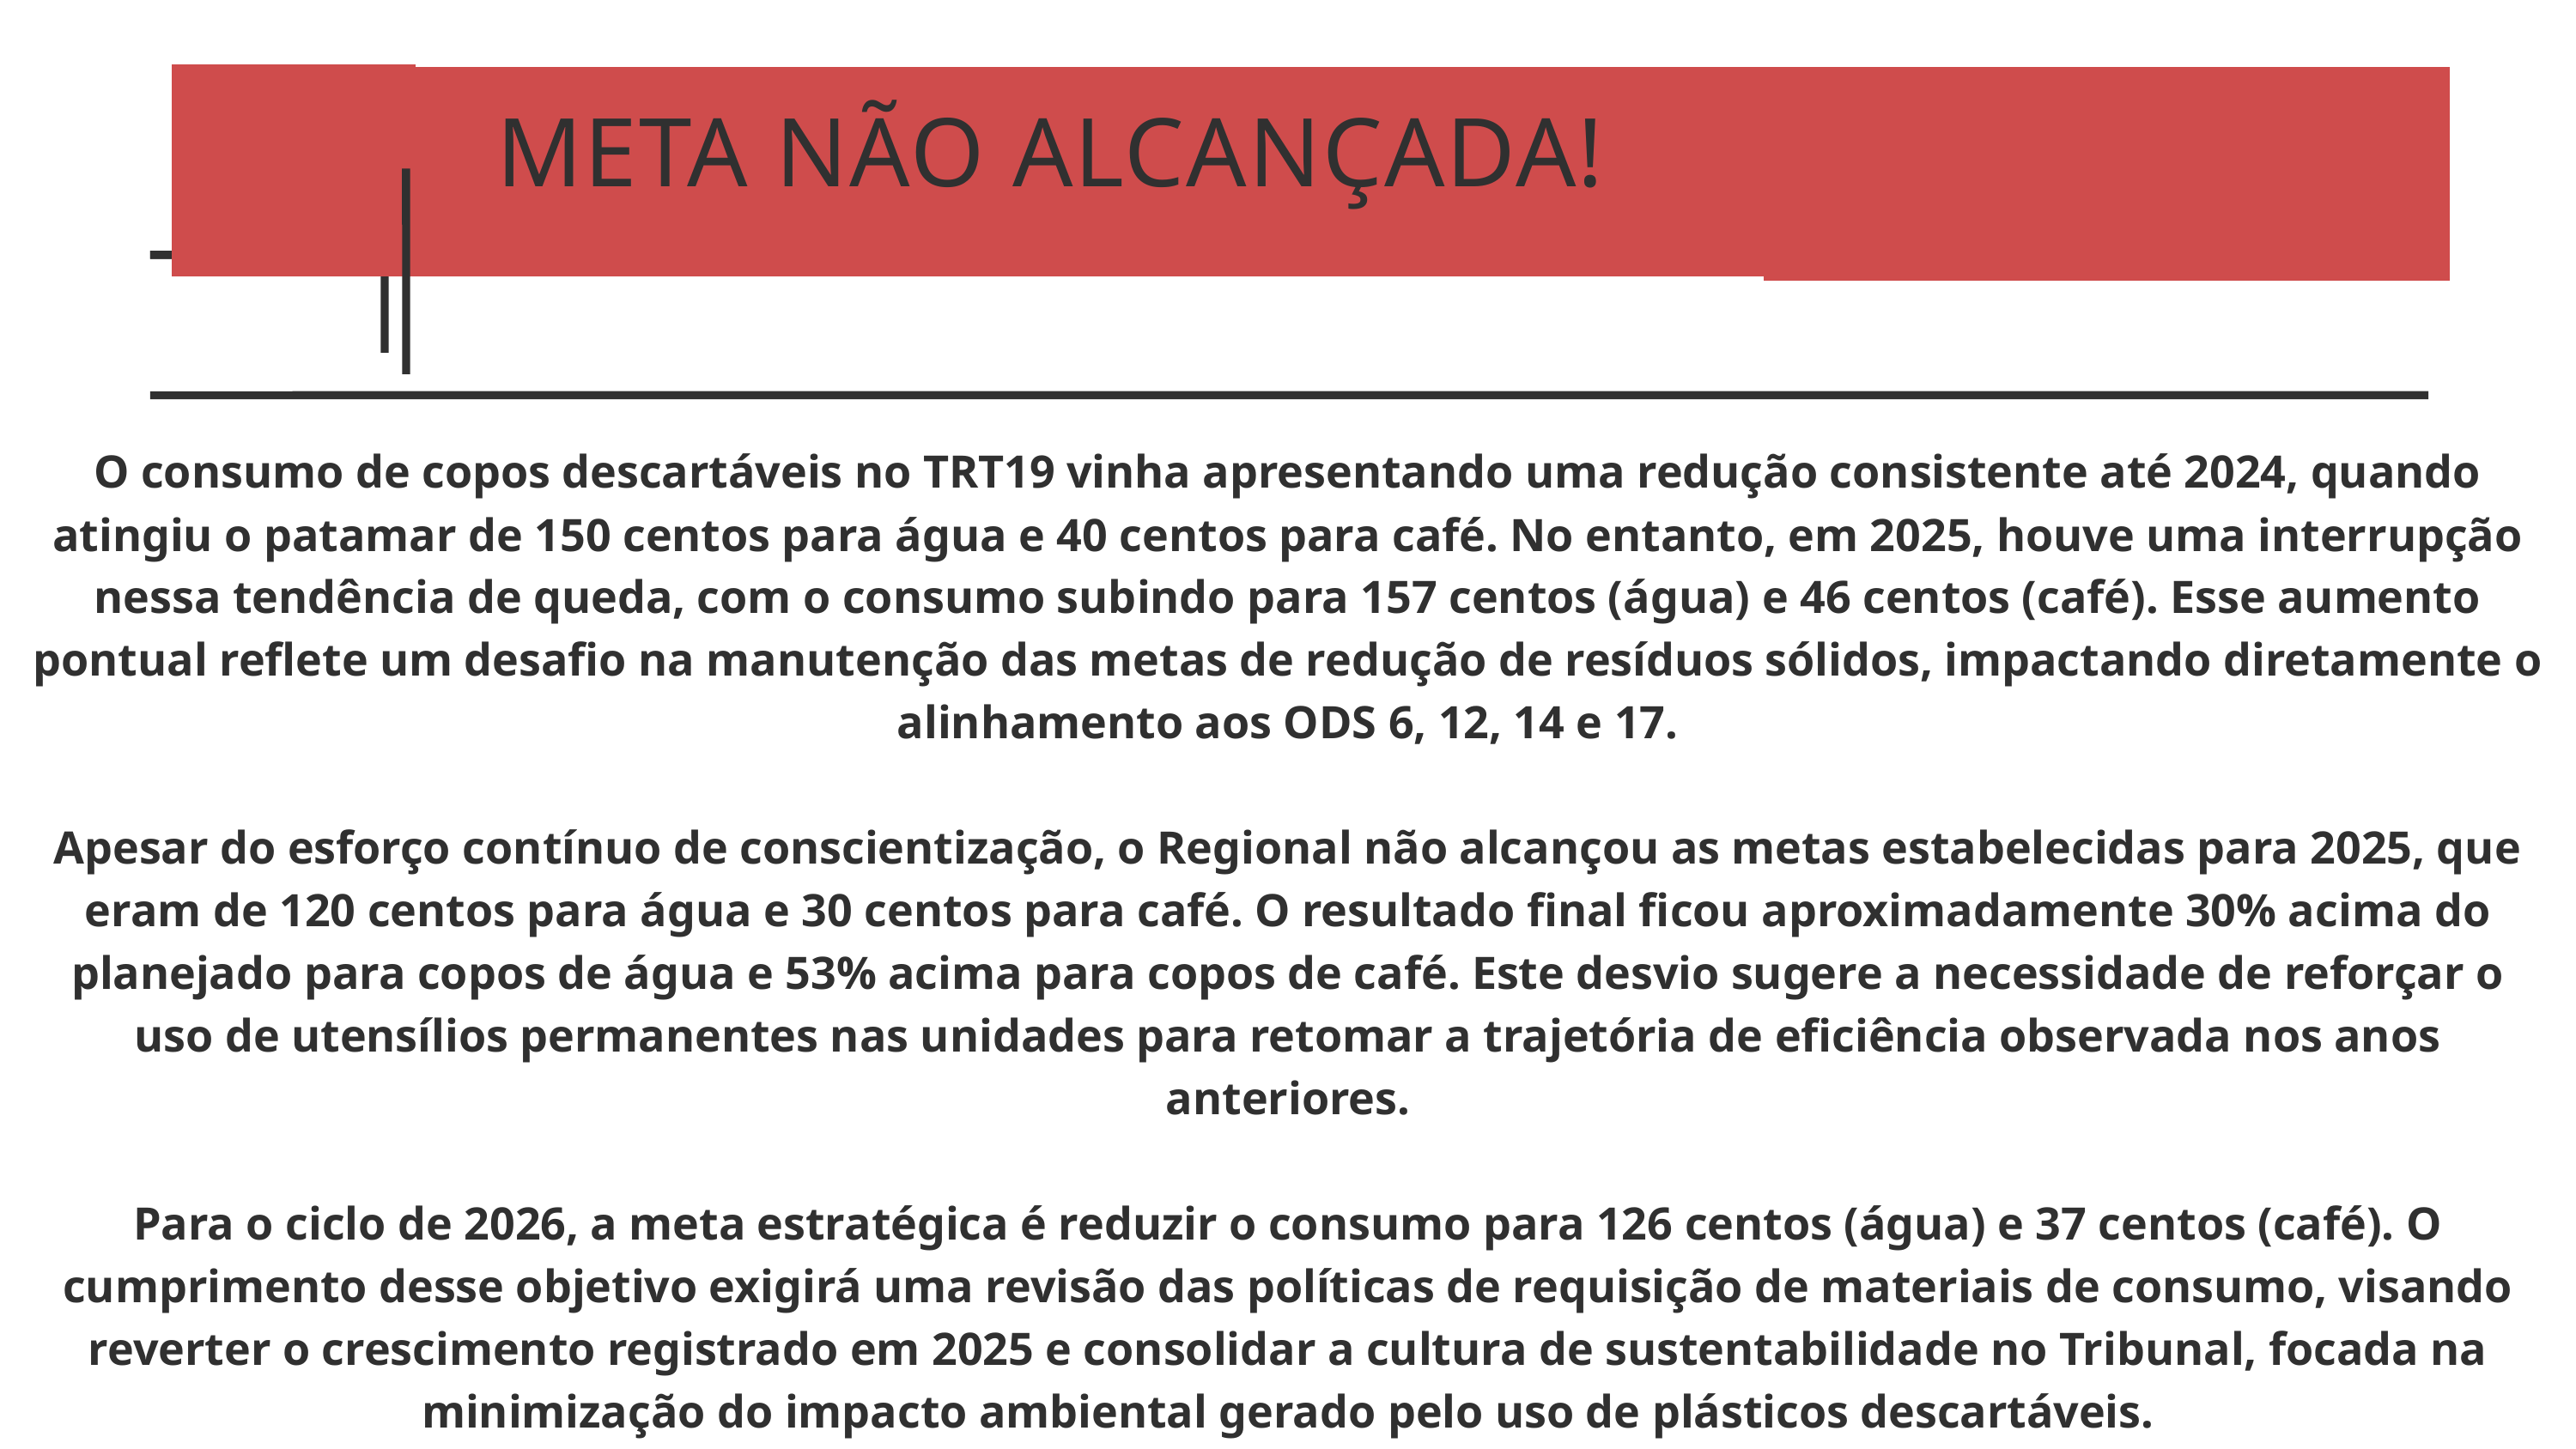

META ALCANÇADA!
META NÃO ALCANÇADA!
O consumo de copos descartáveis no TRT19 vinha apresentando uma redução consistente até 2024, quando atingiu o patamar de 150 centos para água e 40 centos para café. No entanto, em 2025, houve uma interrupção nessa tendência de queda, com o consumo subindo para 157 centos (água) e 46 centos (café). Esse aumento pontual reflete um desafio na manutenção das metas de redução de resíduos sólidos, impactando diretamente o alinhamento aos ODS 6, 12, 14 e 17.
Apesar do esforço contínuo de conscientização, o Regional não alcançou as metas estabelecidas para 2025, que eram de 120 centos para água e 30 centos para café. O resultado final ficou aproximadamente 30% acima do planejado para copos de água e 53% acima para copos de café. Este desvio sugere a necessidade de reforçar o uso de utensílios permanentes nas unidades para retomar a trajetória de eficiência observada nos anos anteriores.
Para o ciclo de 2026, a meta estratégica é reduzir o consumo para 126 centos (água) e 37 centos (café). O cumprimento desse objetivo exigirá uma revisão das políticas de requisição de materiais de consumo, visando reverter o crescimento registrado em 2025 e consolidar a cultura de sustentabilidade no Tribunal, focada na minimização do impacto ambiental gerado pelo uso de plásticos descartáveis.